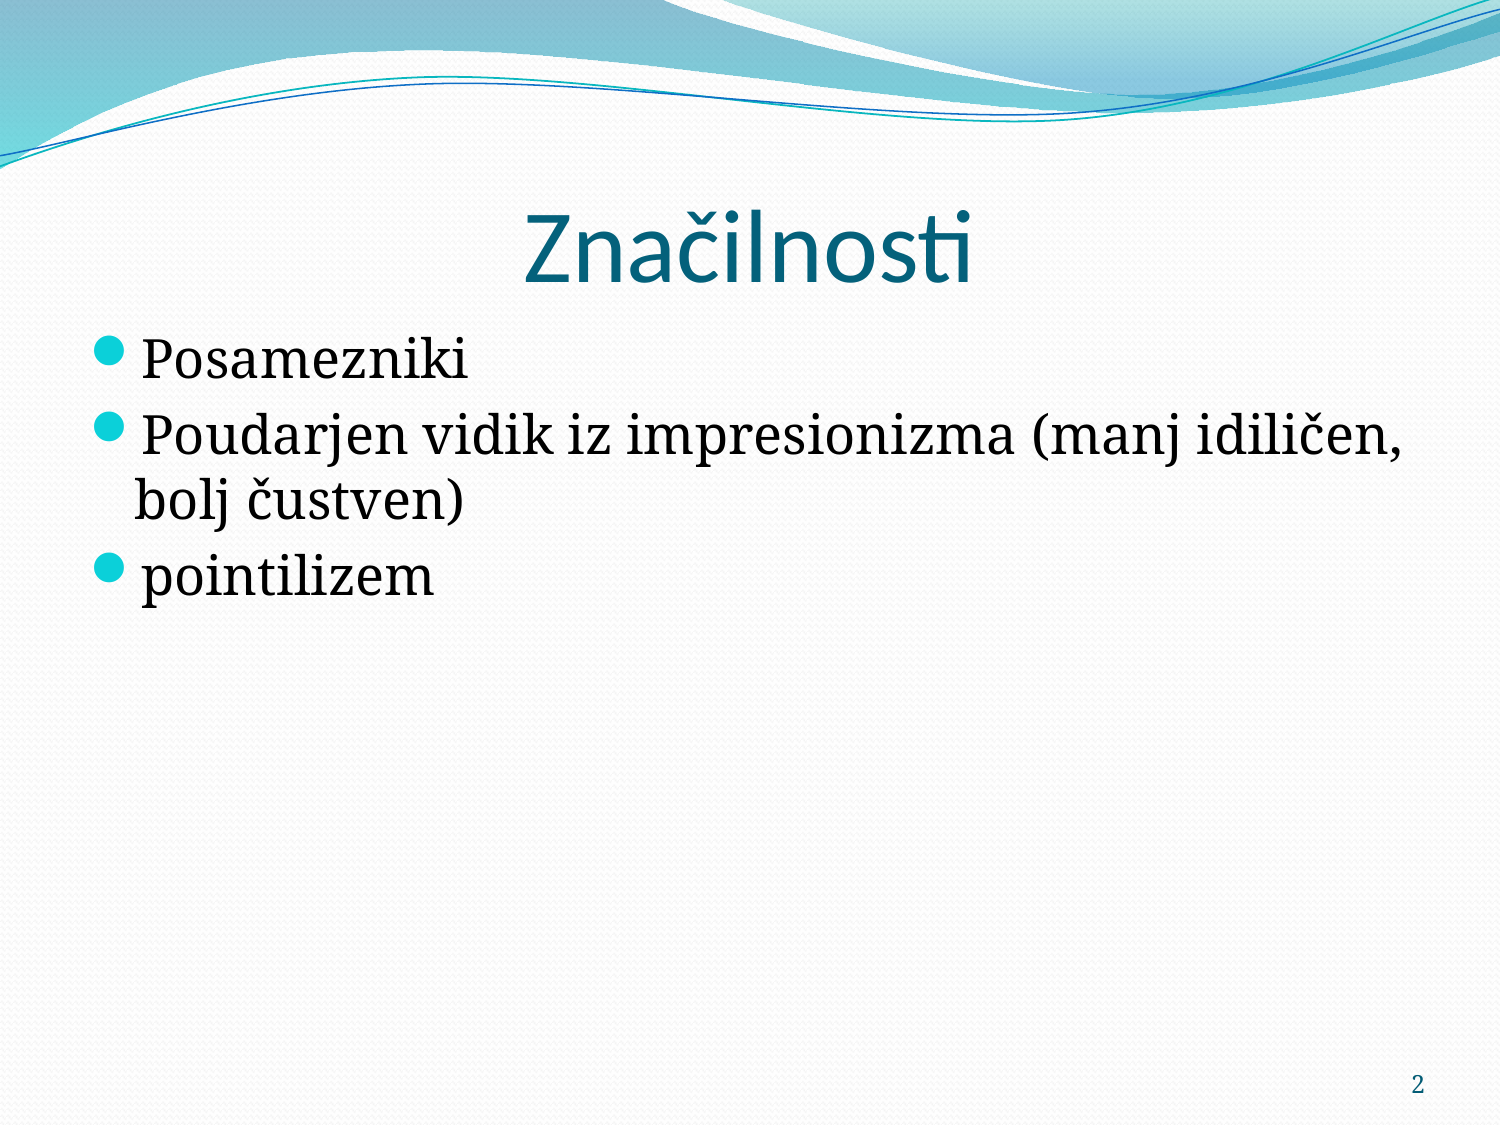

# Značilnosti
Posamezniki
Poudarjen vidik iz impresionizma (manj idiličen, bolj čustven)
pointilizem